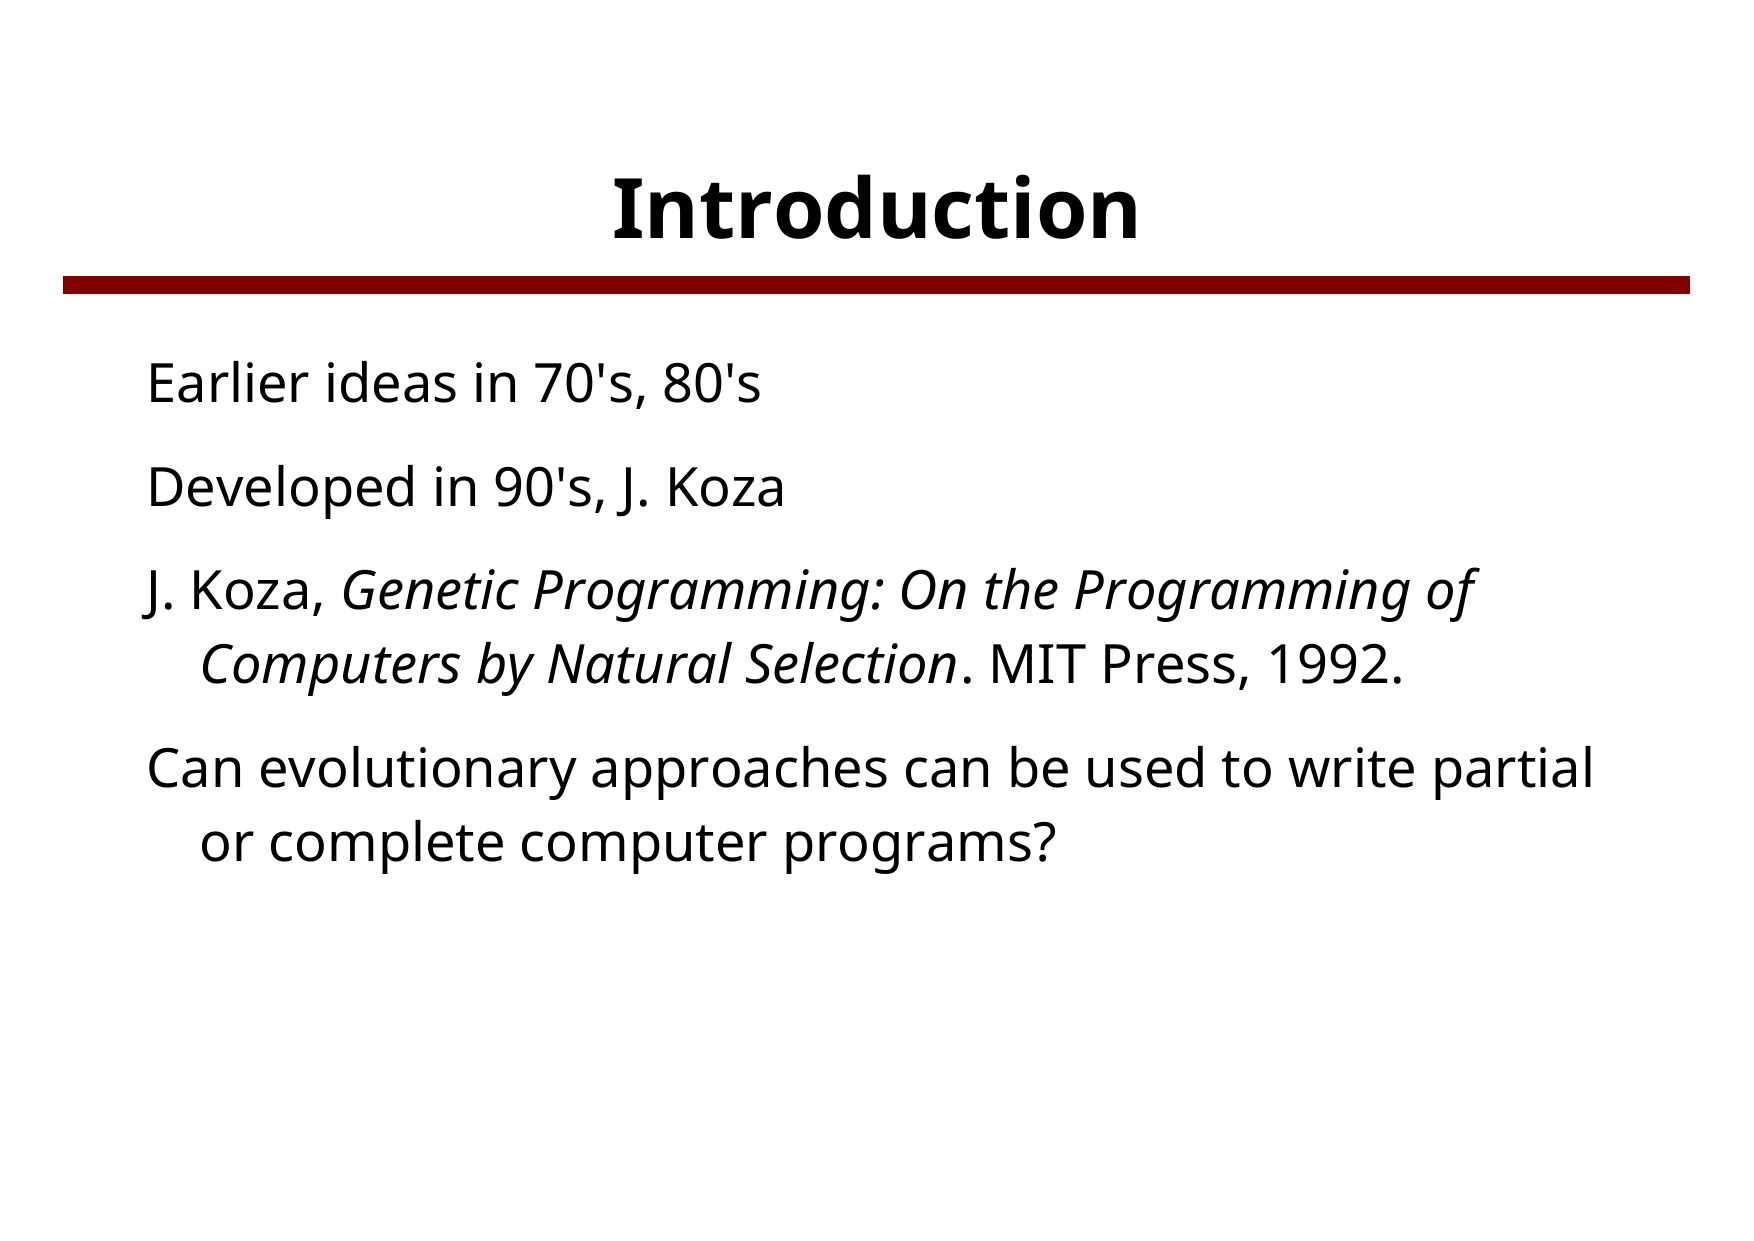

# Introduction
Earlier ideas in 70's, 80's
Developed in 90's, J. Koza
J. Koza, Genetic Programming: On the Programming of Computers by Natural Selection. MIT Press, 1992.
Can evolutionary approaches can be used to write partial or complete computer programs?